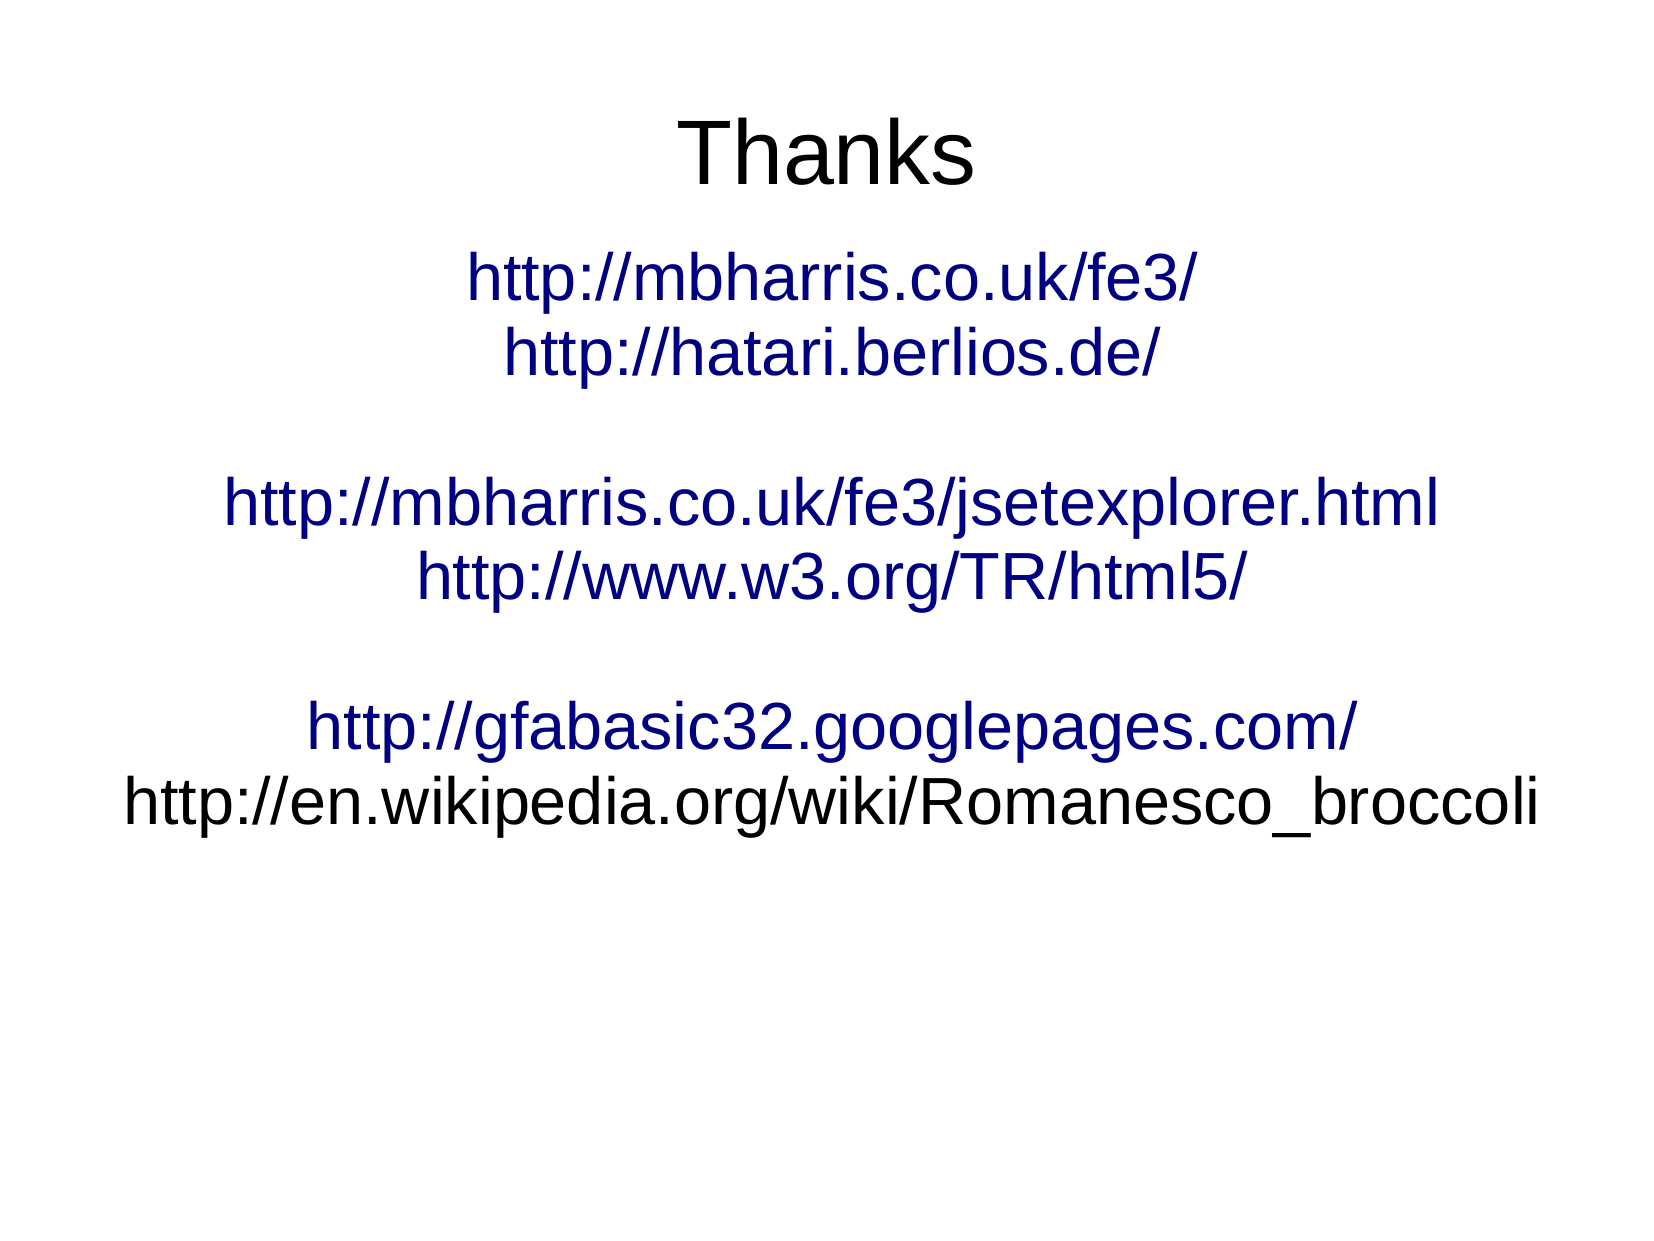

# Thanks
http://mbharris.co.uk/fe3/
http://hatari.berlios.de/
http://mbharris.co.uk/fe3/jsetexplorer.html
http://www.w3.org/TR/html5/
http://gfabasic32.googlepages.com/
http://en.wikipedia.org/wiki/Romanesco_broccoli